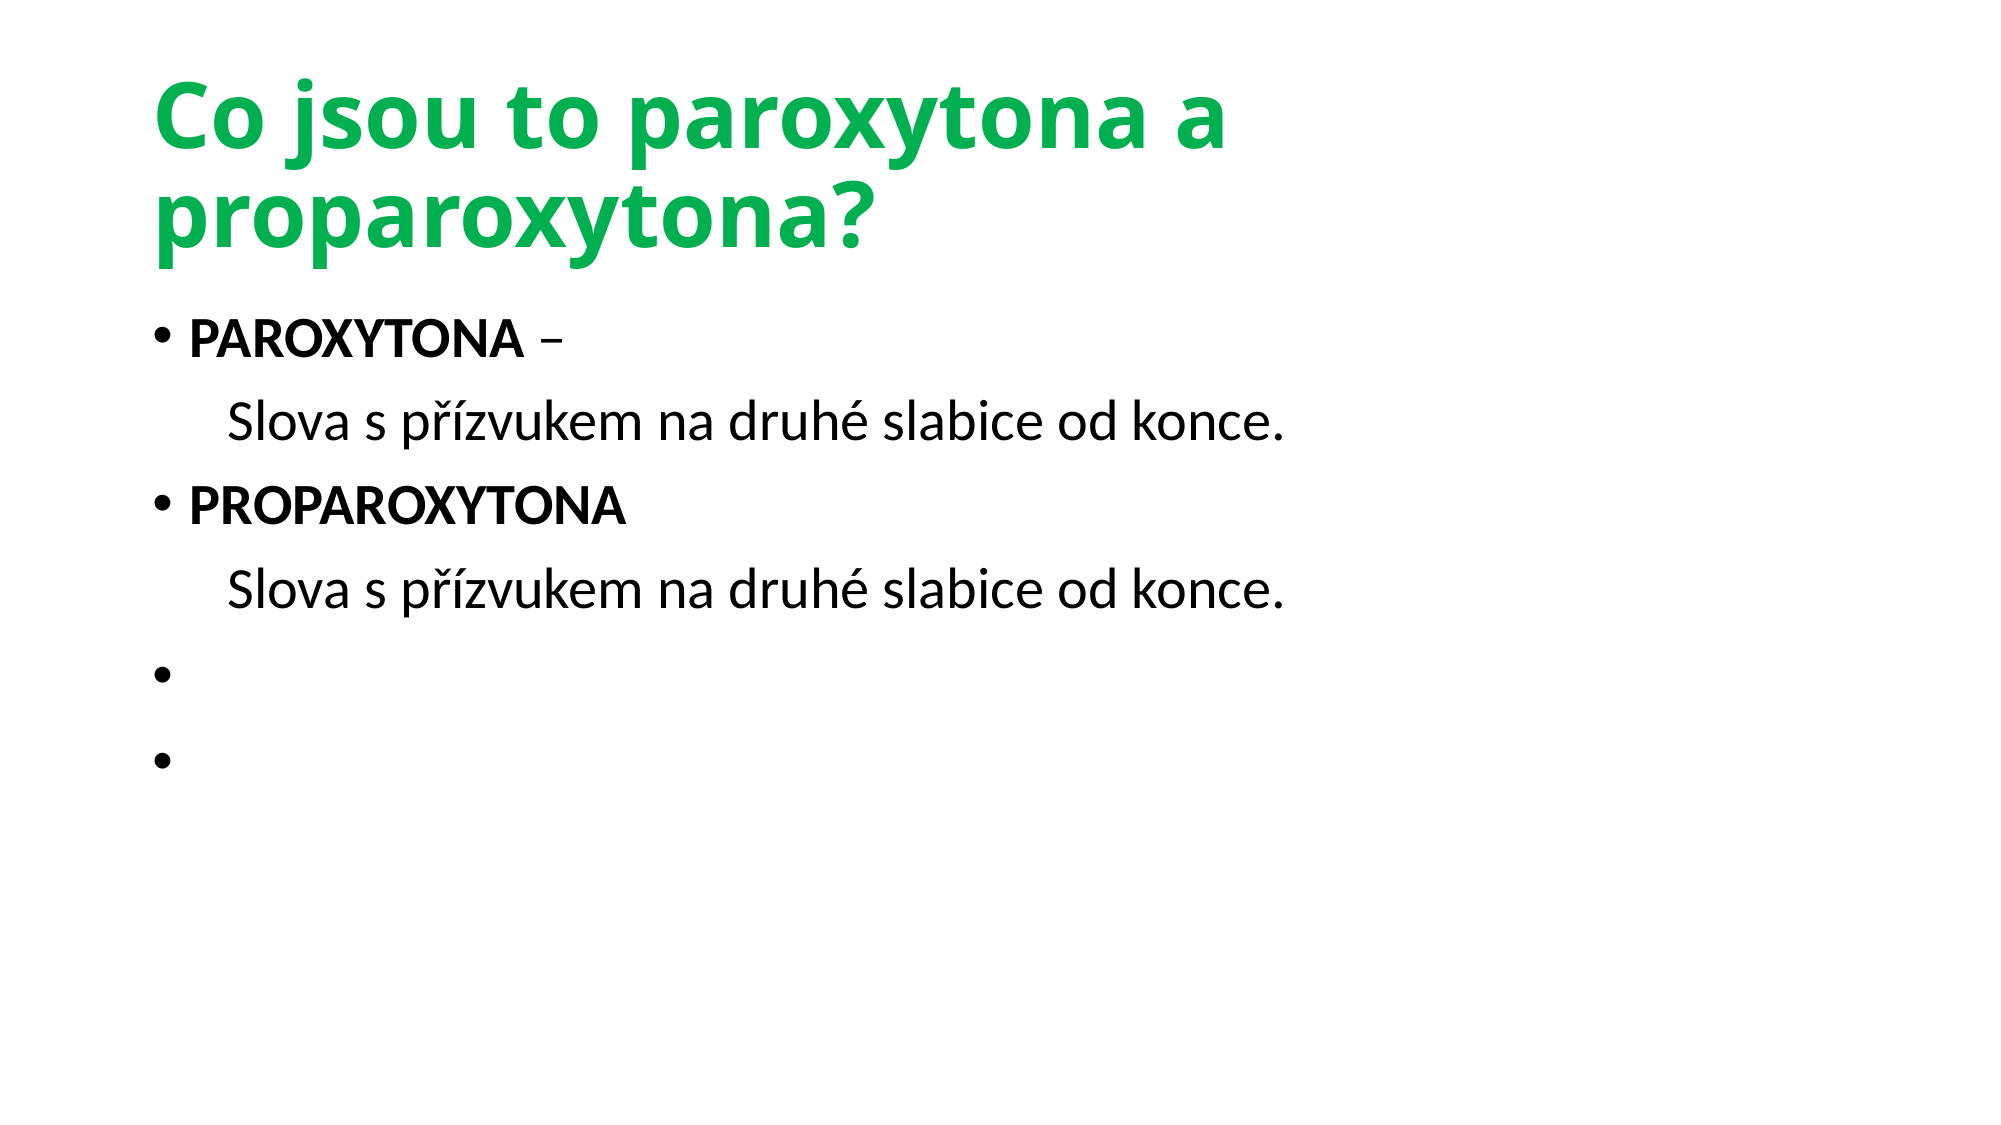

# Co jsou to paroxytona a proparoxytona?
PAROXYTONA –
	Slova s přízvukem na druhé slabice od konce.
PROPAROXYTONA
	Slova s přízvukem na druhé slabice od konce.